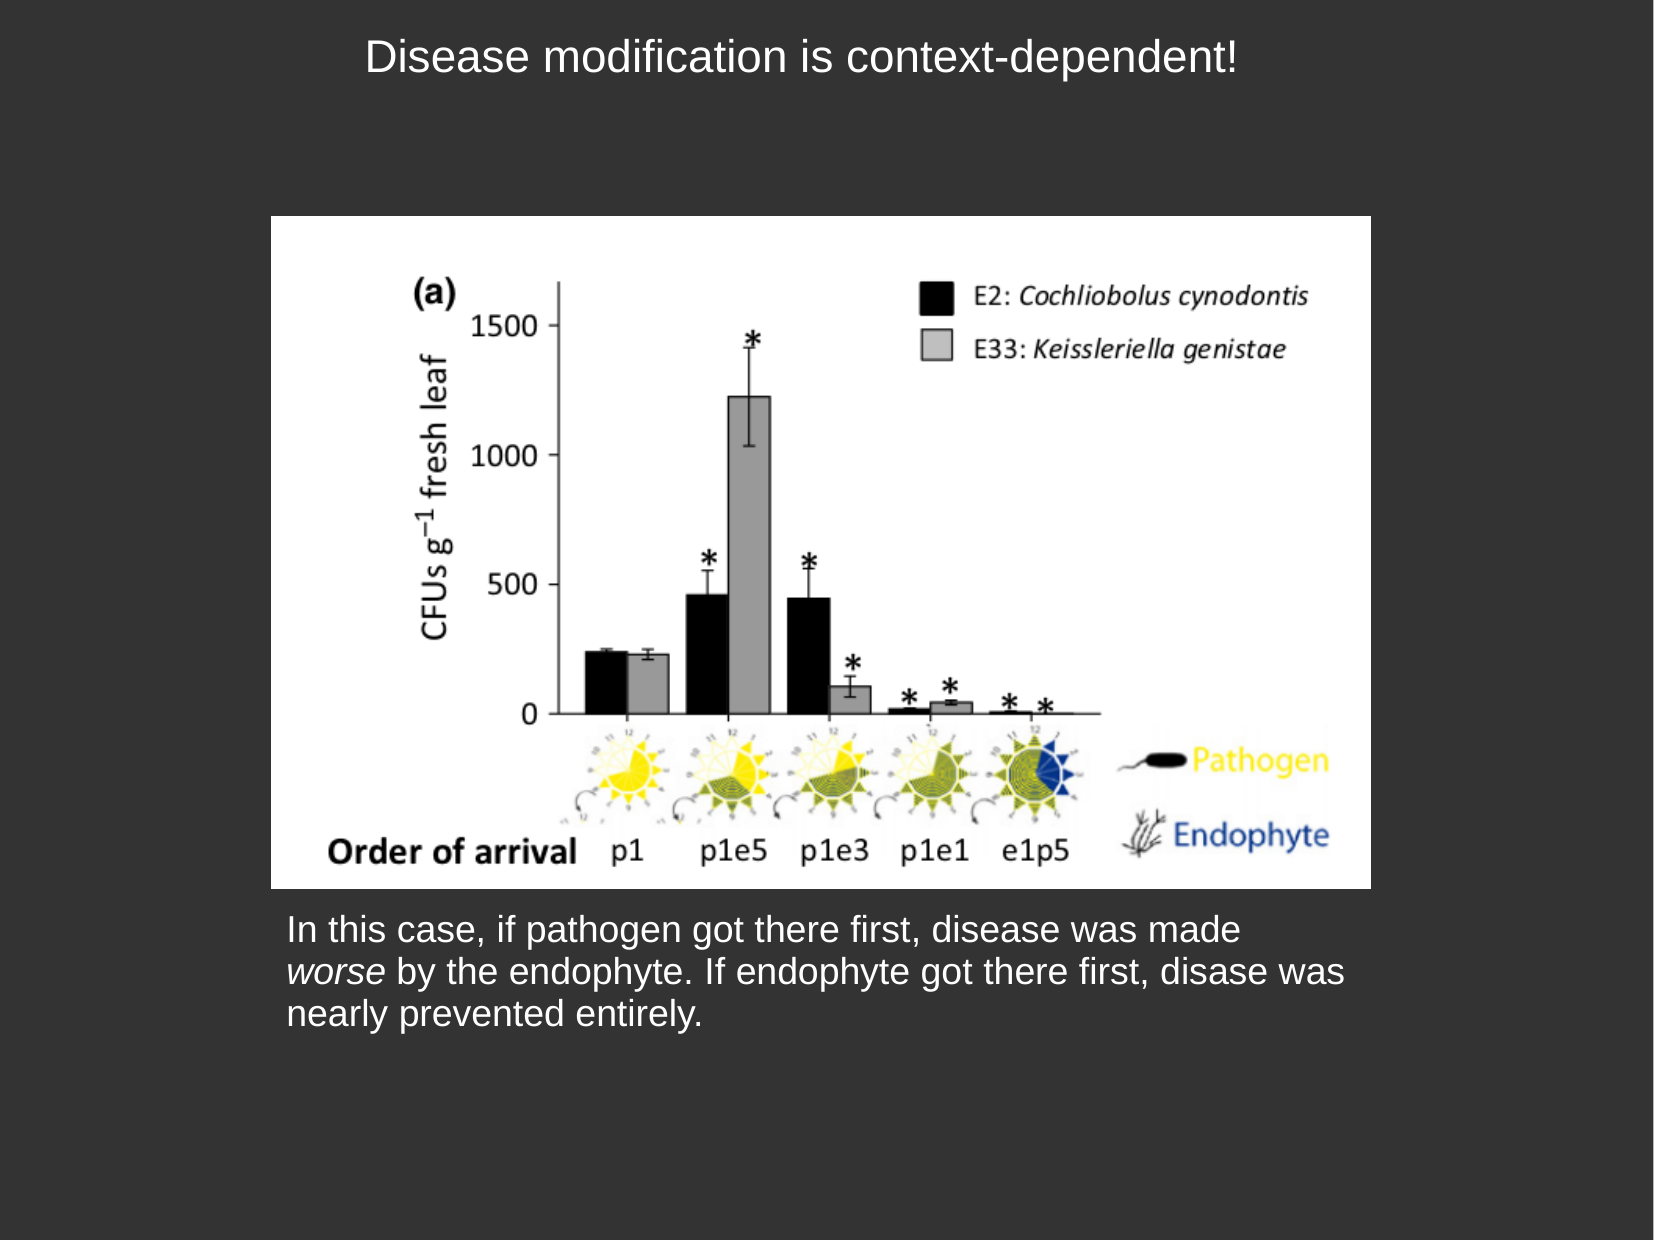

Disease modification is context-dependent!
In this case, if pathogen got there first, disease was made worse by the endophyte. If endophyte got there first, disase was nearly prevented entirely.